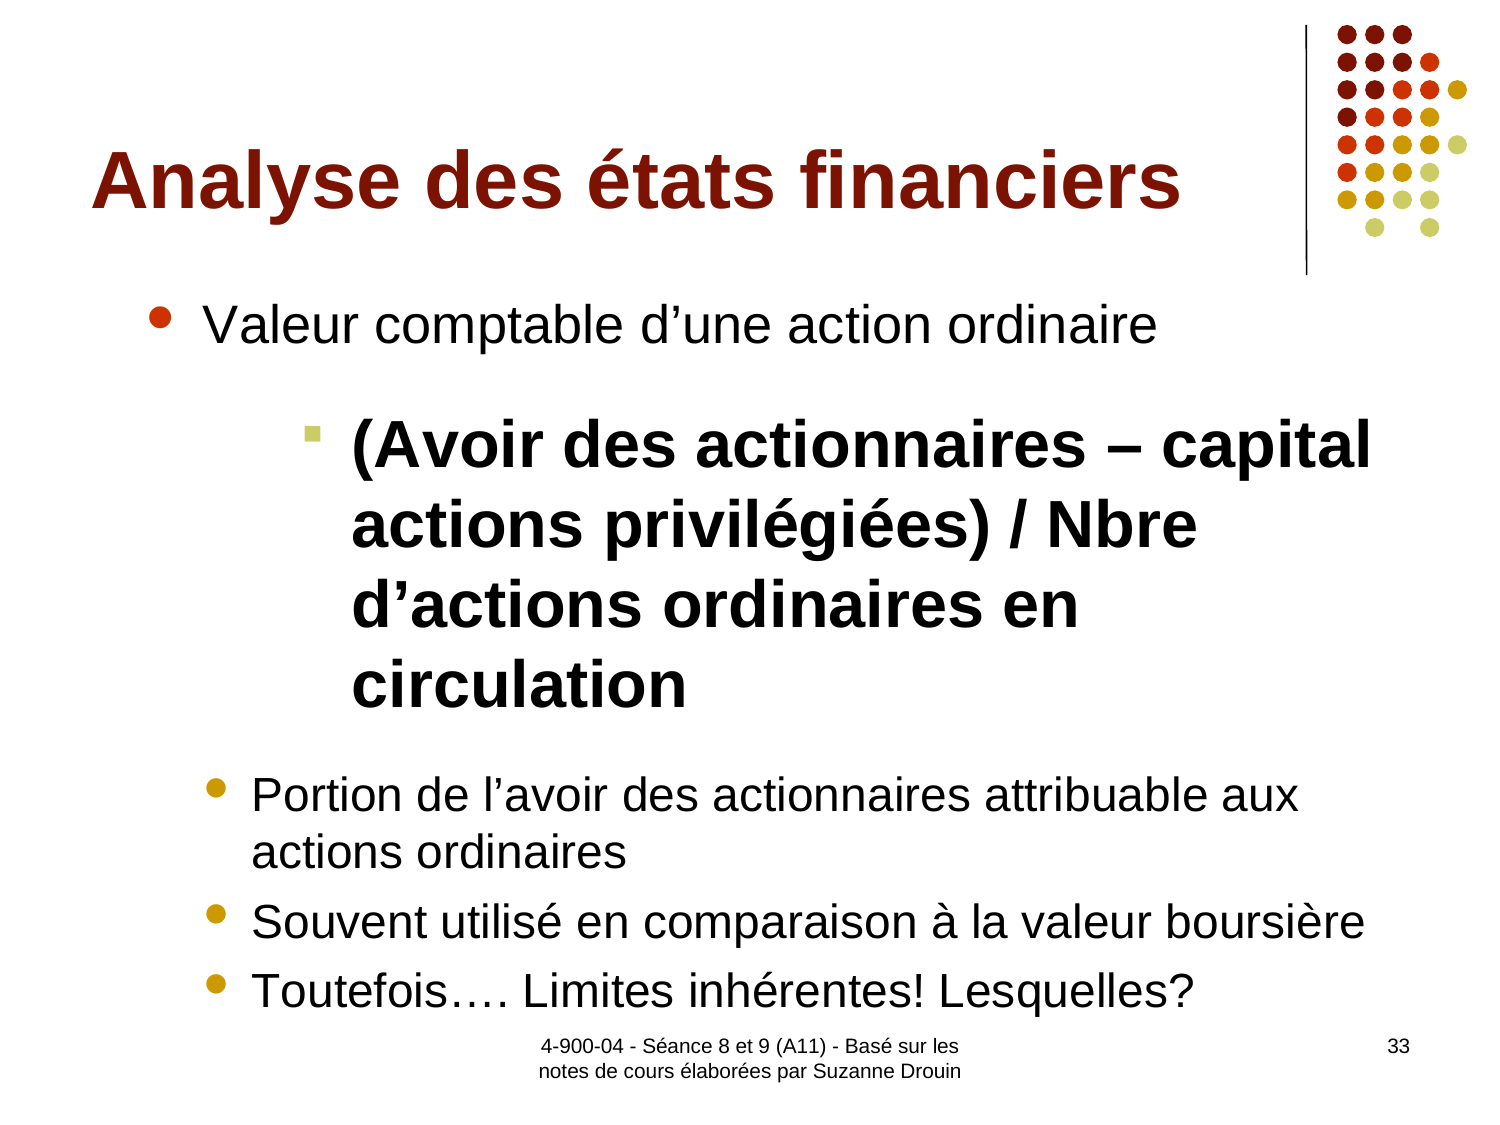

Analyse des états financiers
Valeur comptable d’une action ordinaire
(Avoir des actionnaires – capital actions privilégiées) / Nbre d’actions ordinaires en circulation
Portion de l’avoir des actionnaires attribuable aux actions ordinaires
Souvent utilisé en comparaison à la valeur boursière
Toutefois…. Limites inhérentes! Lesquelles?
4-900-04 - Séance 8 et 9 (A11) - Basé sur les notes de cours élaborées par Suzanne Drouin